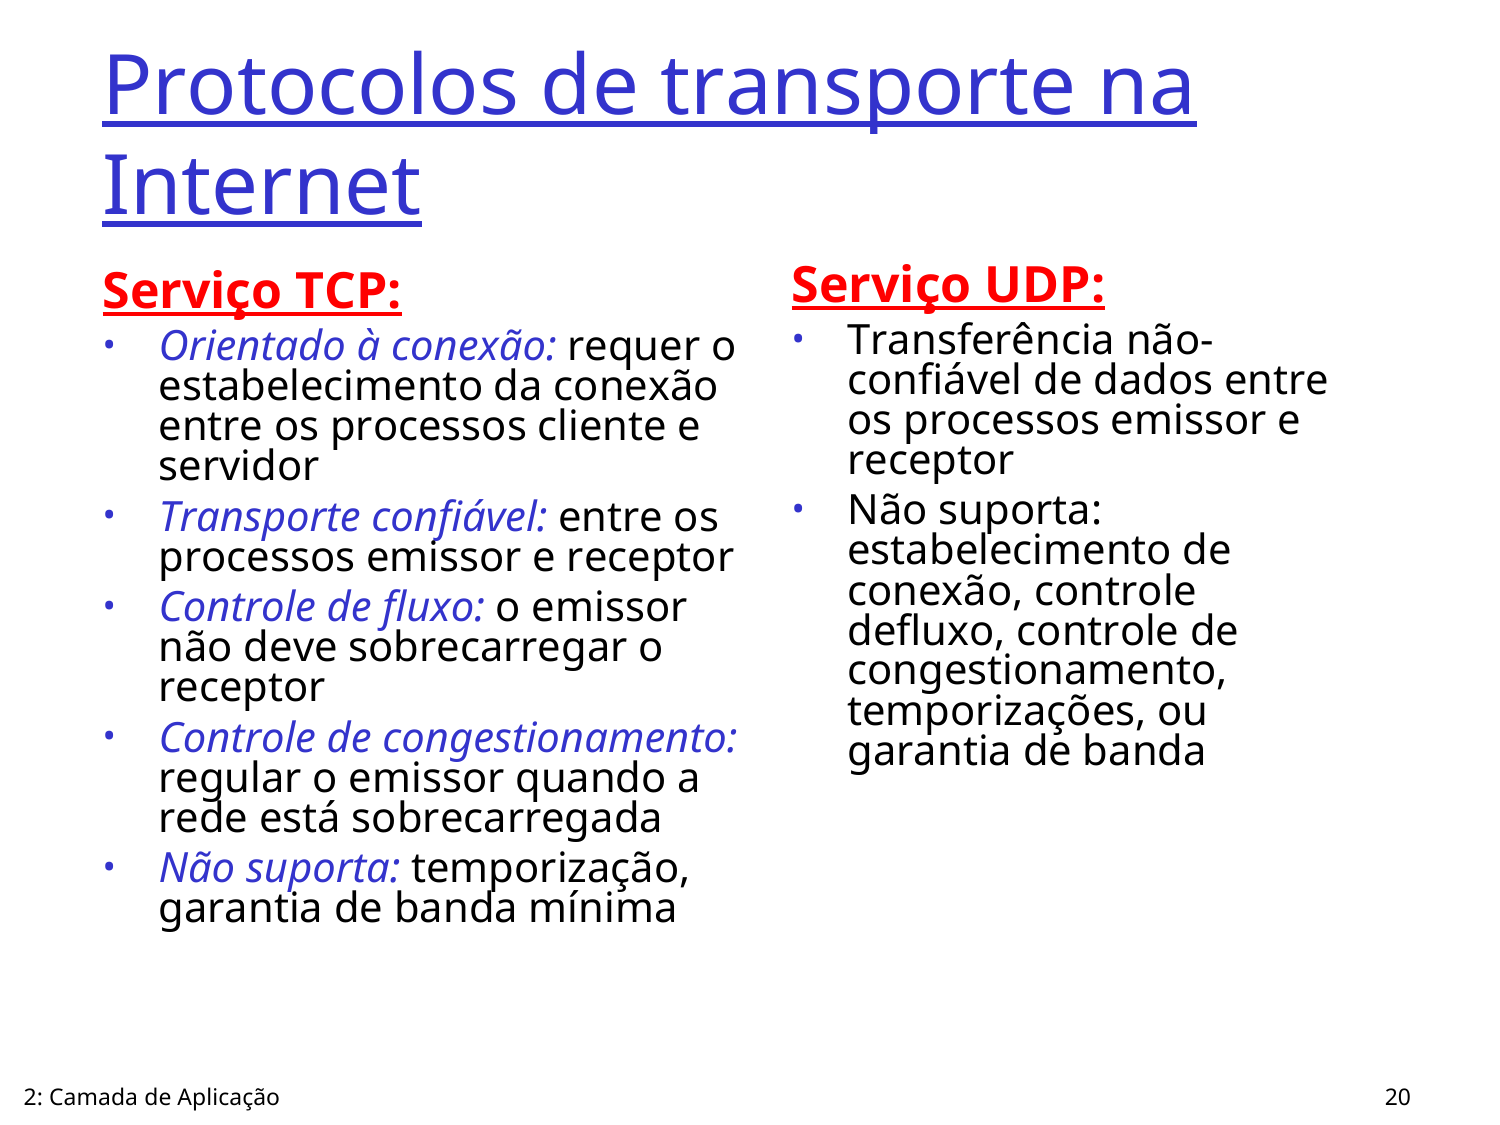

# Protocolos de transporte na Internet
Serviço UDP:
Transferência não-confiável de dados entre os processos emissor e receptor
Não suporta: estabelecimento de conexão, controle defluxo, controle de congestionamento, temporizações, ou garantia de banda
Serviço TCP:
Orientado à conexão: requer o estabelecimento da conexão entre os processos cliente e servidor
Transporte confiável: entre os processos emissor e receptor
Controle de fluxo: o emissor não deve sobrecarregar o receptor
Controle de congestionamento: regular o emissor quando a rede está sobrecarregada
Não suporta: temporização, garantia de banda mínima
20